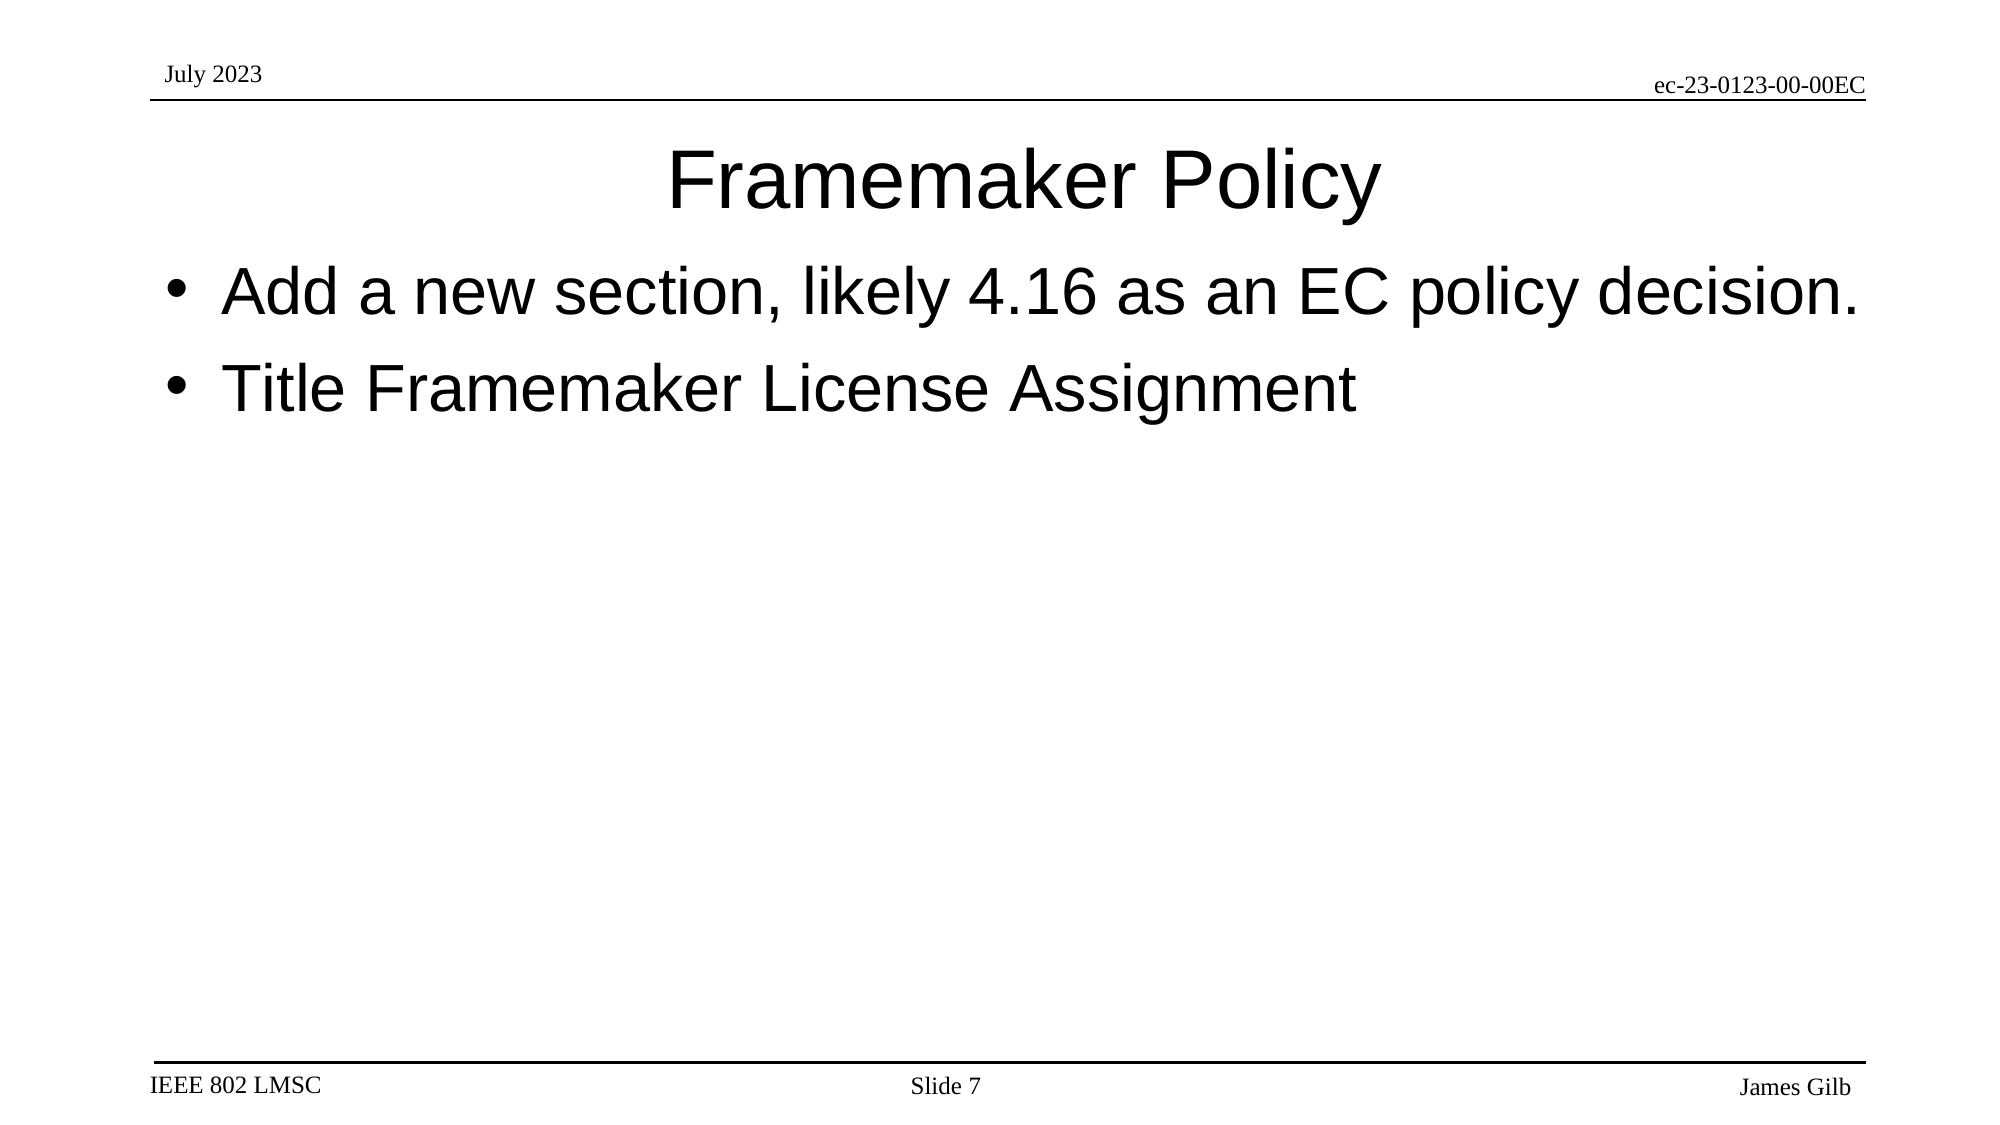

# Framemaker Policy
Add a new section, likely 4.16 as an EC policy decision.
Title Framemaker License Assignment
7